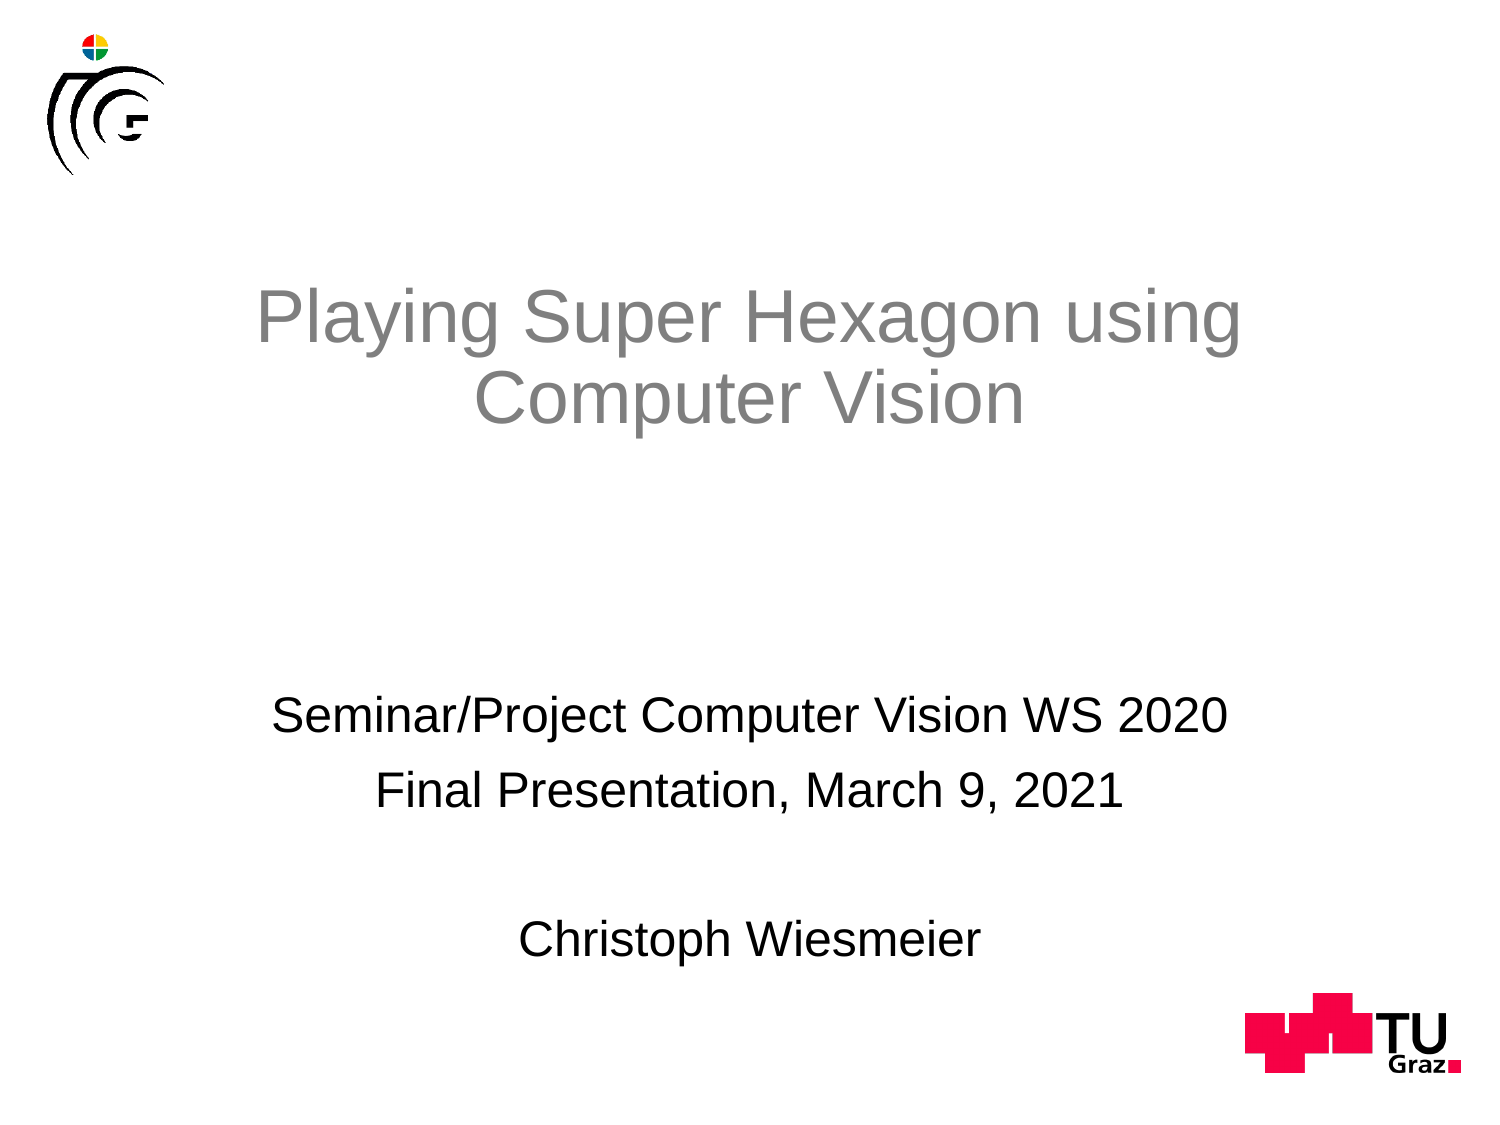

# Playing Super Hexagon using Computer Vision
Seminar/Project Computer Vision WS 2020
Final Presentation, March 9, 2021
Christoph Wiesmeier